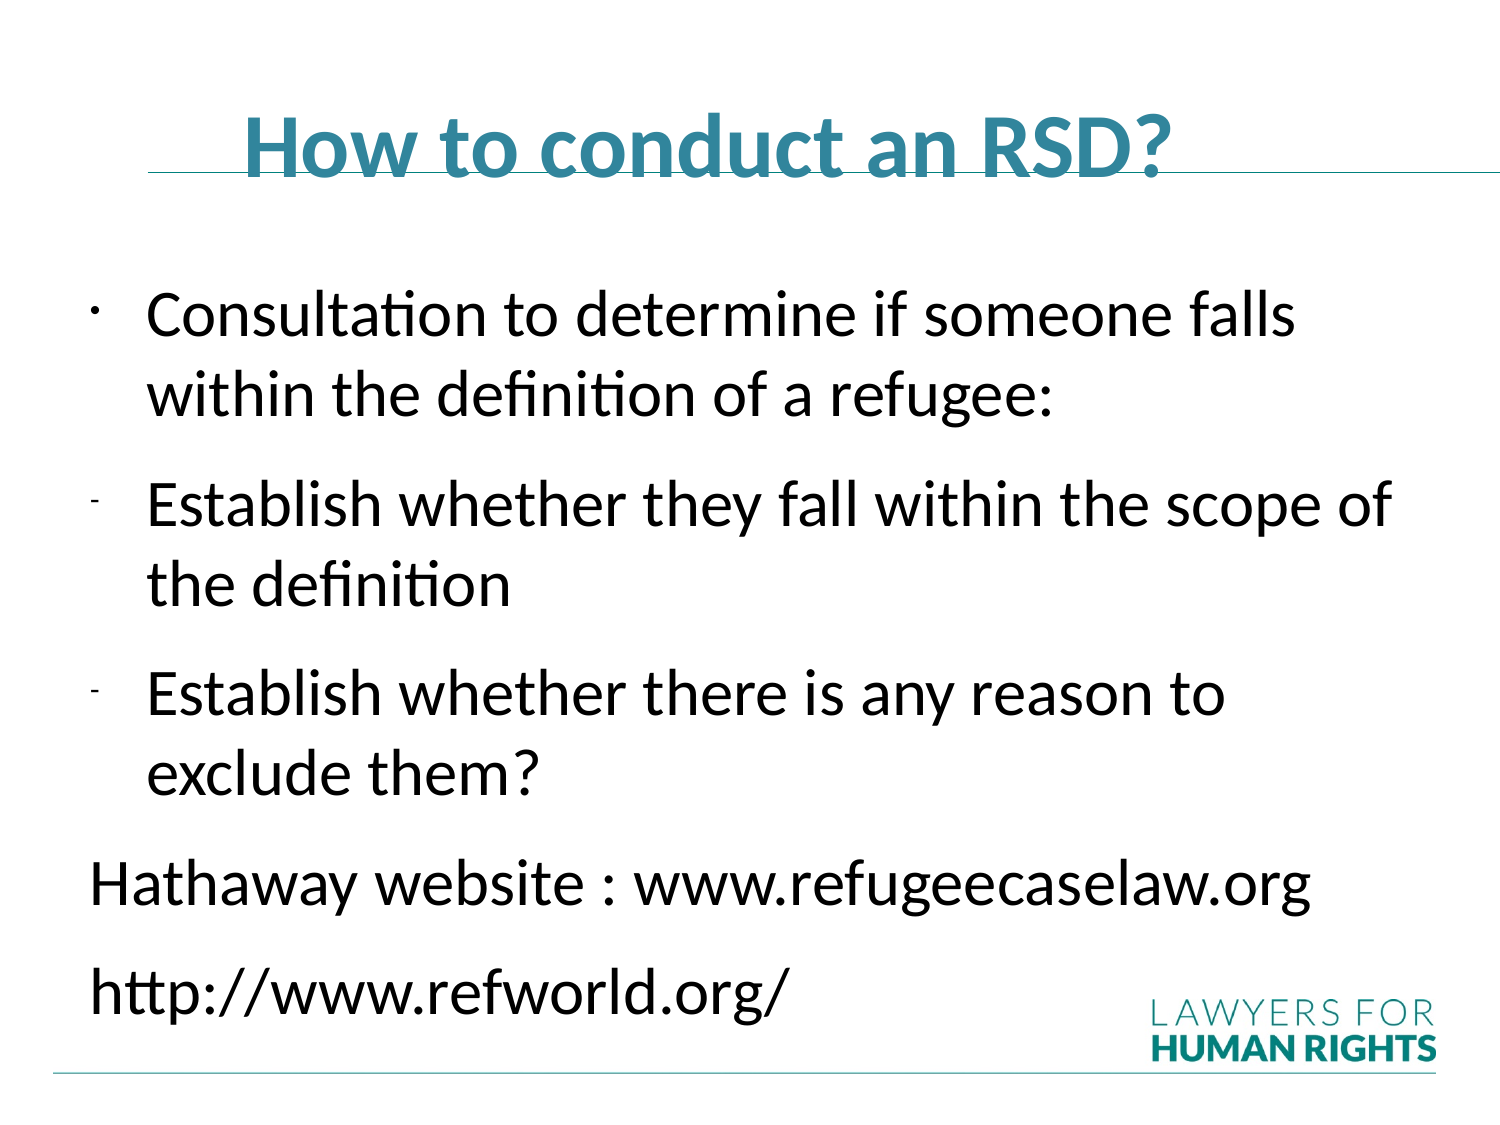

# How to conduct an RSD?
Consultation to determine if someone falls within the definition of a refugee:
Establish whether they fall within the scope of the definition
Establish whether there is any reason to exclude them?
Hathaway website : www.refugeecaselaw.org
http://www.refworld.org/